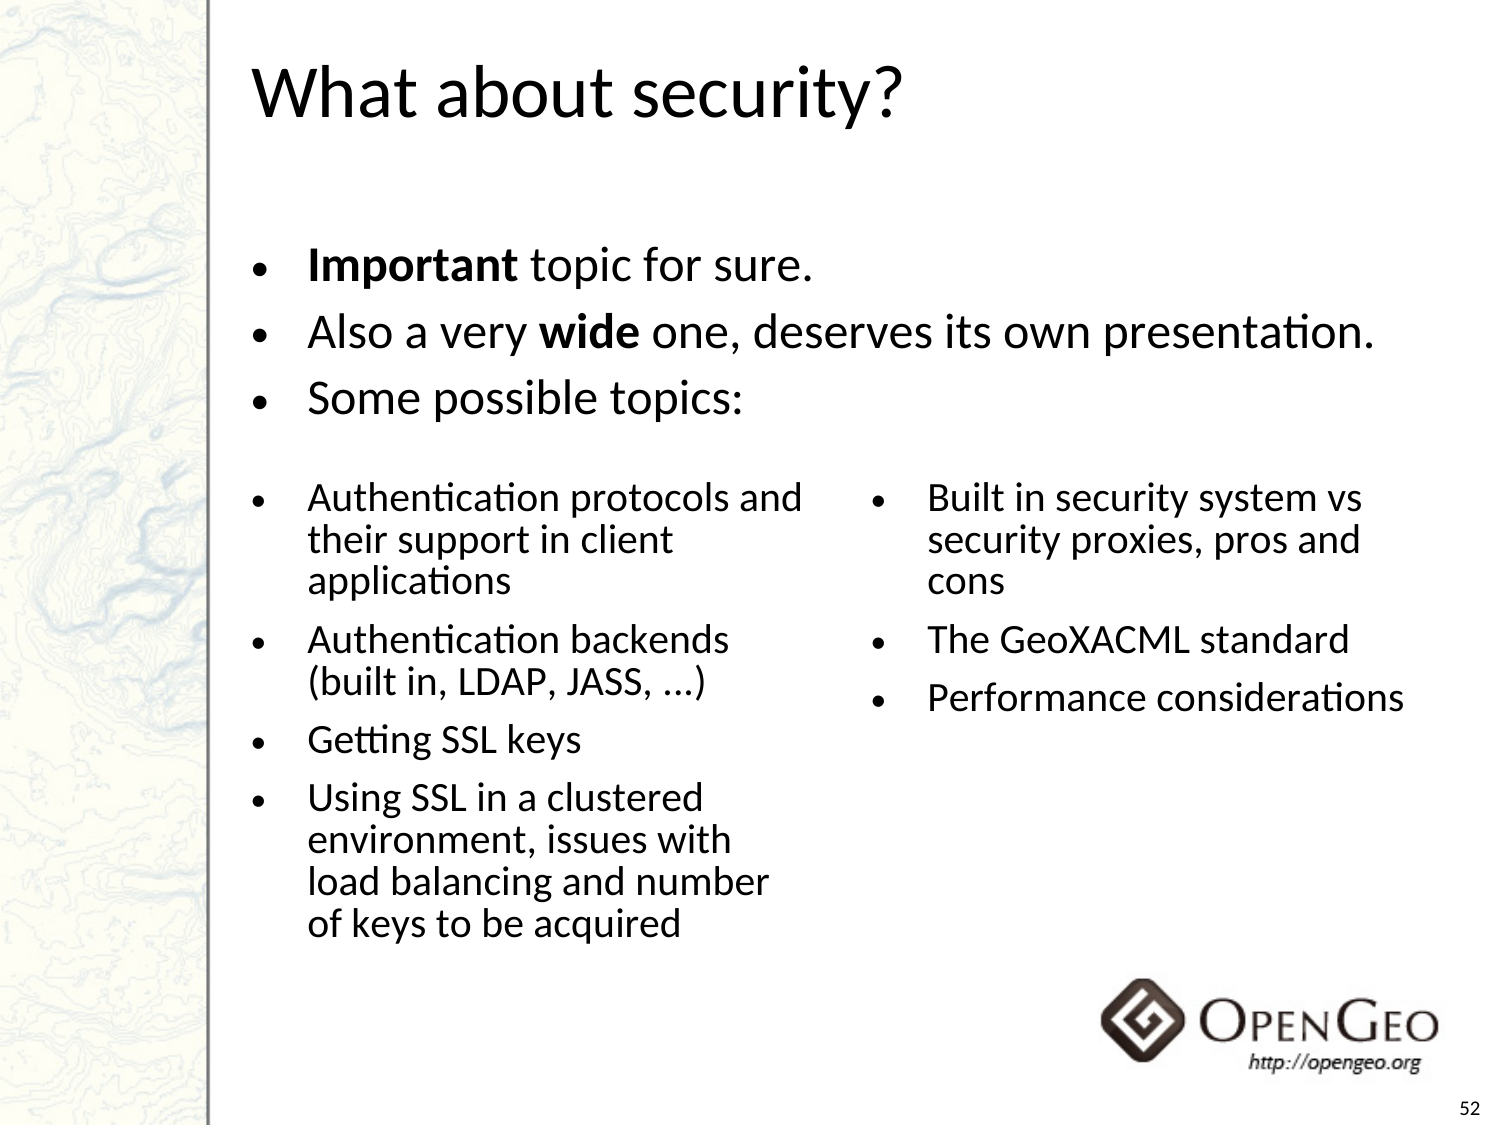

# What about security?
Important topic for sure.
Also a very wide one, deserves its own presentation.
Some possible topics:
Authentication protocols and their support in client applications
Authentication backends (built in, LDAP, JASS, ...)
Getting SSL keys
Using SSL in a clustered environment, issues with load balancing and number of keys to be acquired
Built in security system vs security proxies, pros and cons
The GeoXACML standard
Performance considerations